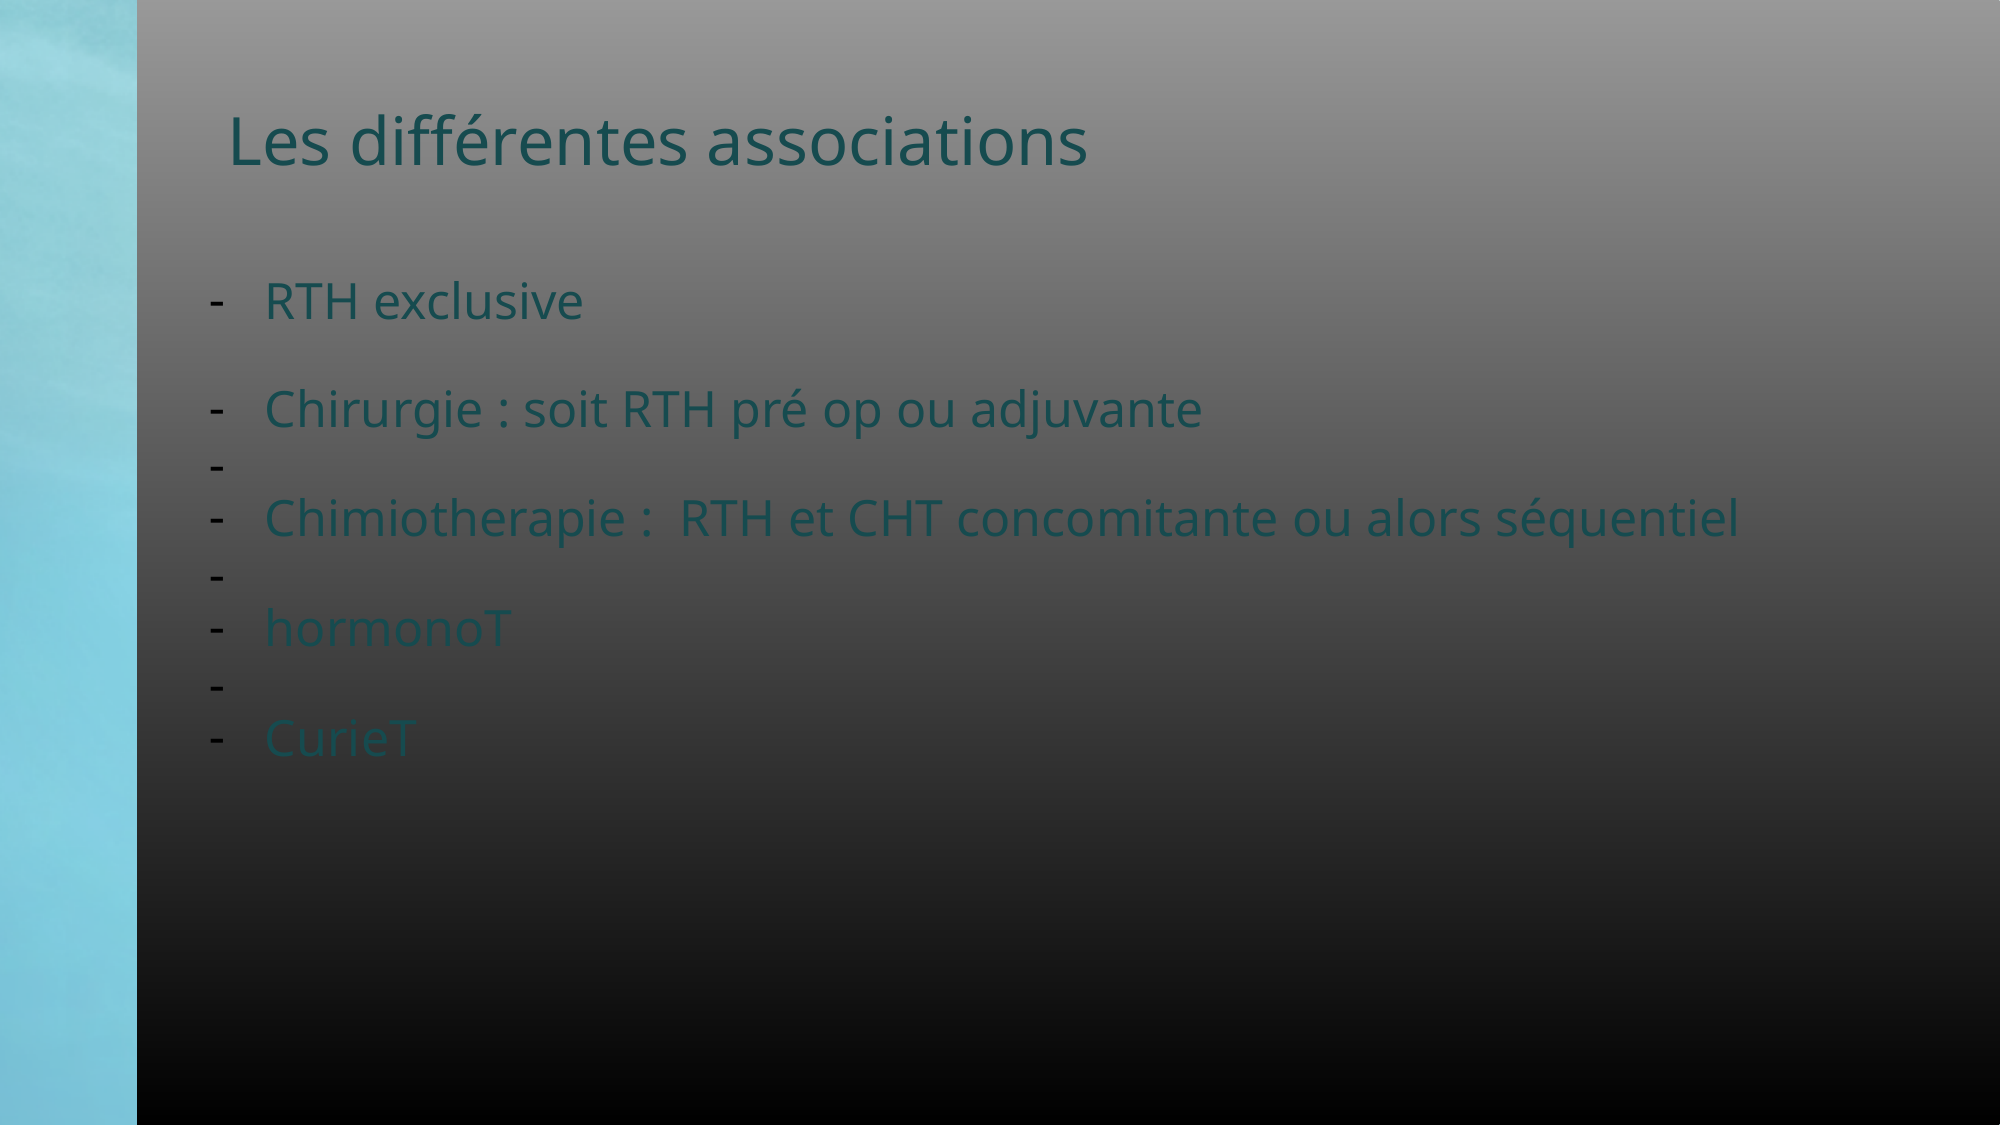

# Les différentes associations
RTH exclusive
Chirurgie : soit RTH pré op ou adjuvante
Chimiotherapie : RTH et CHT concomitante ou alors séquentiel
hormonoT
CurieT